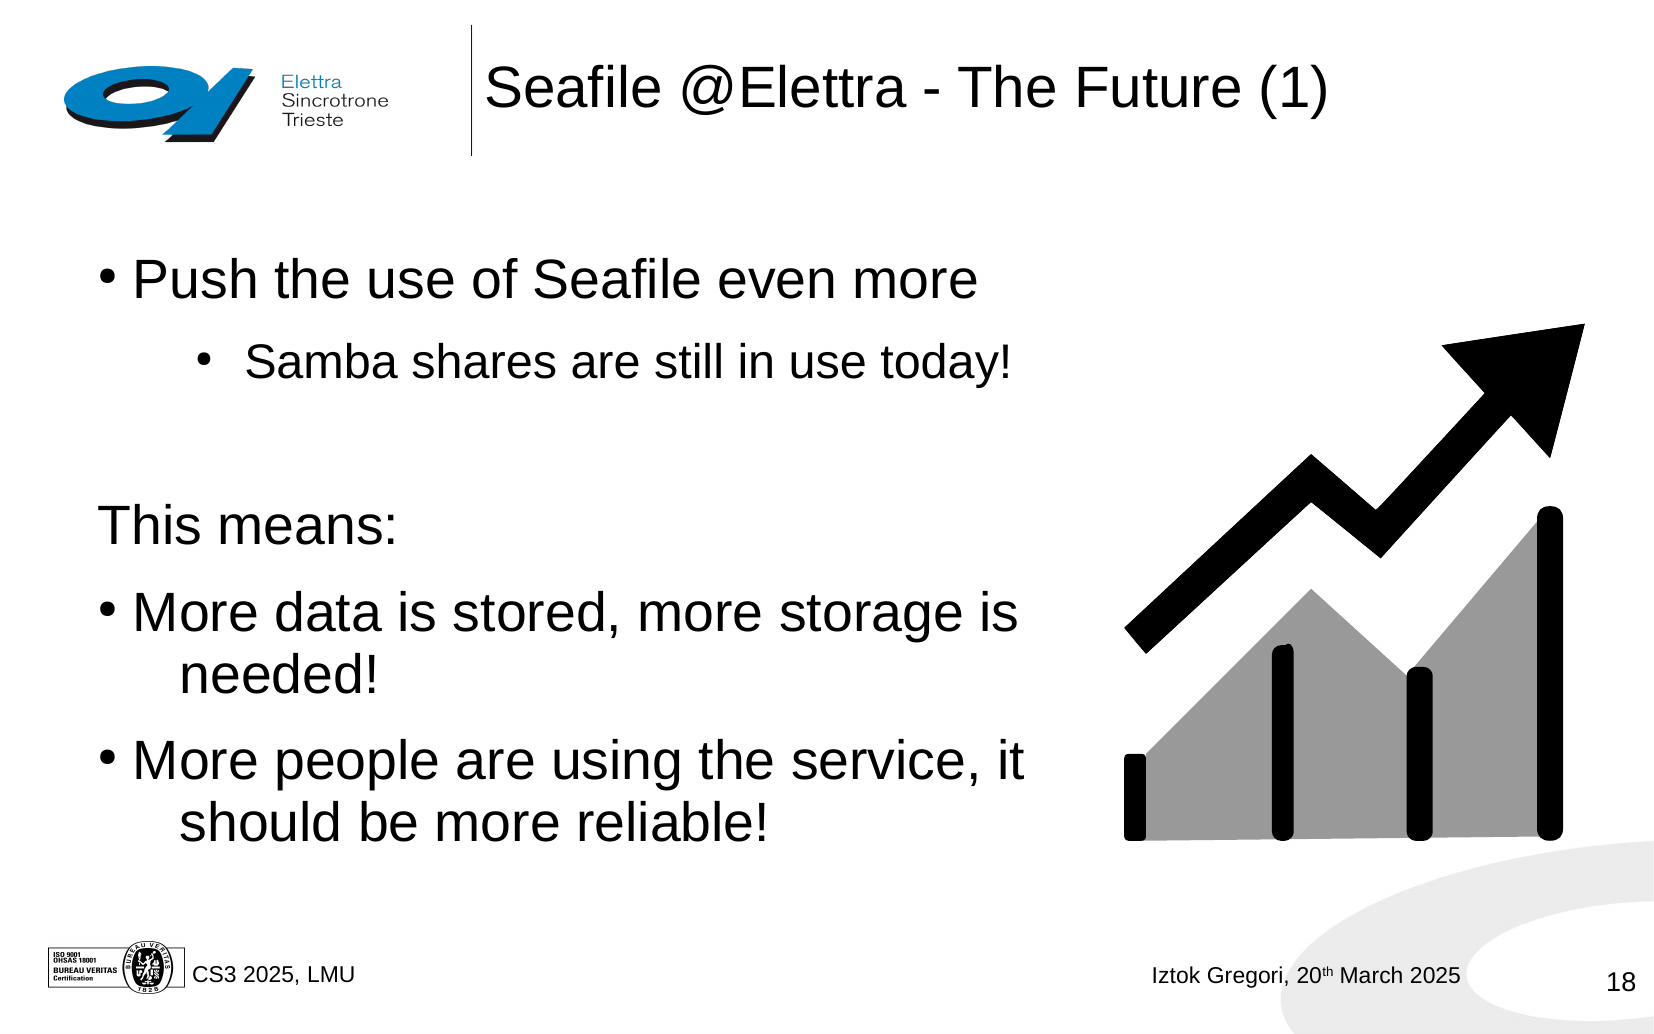

# Seafile @Elettra - The Future (1)
Push the use of Seafile even more
 Samba shares are still in use today!
This means:
More data is stored, more storage is needed!
More people are using the service, it should be more reliable!